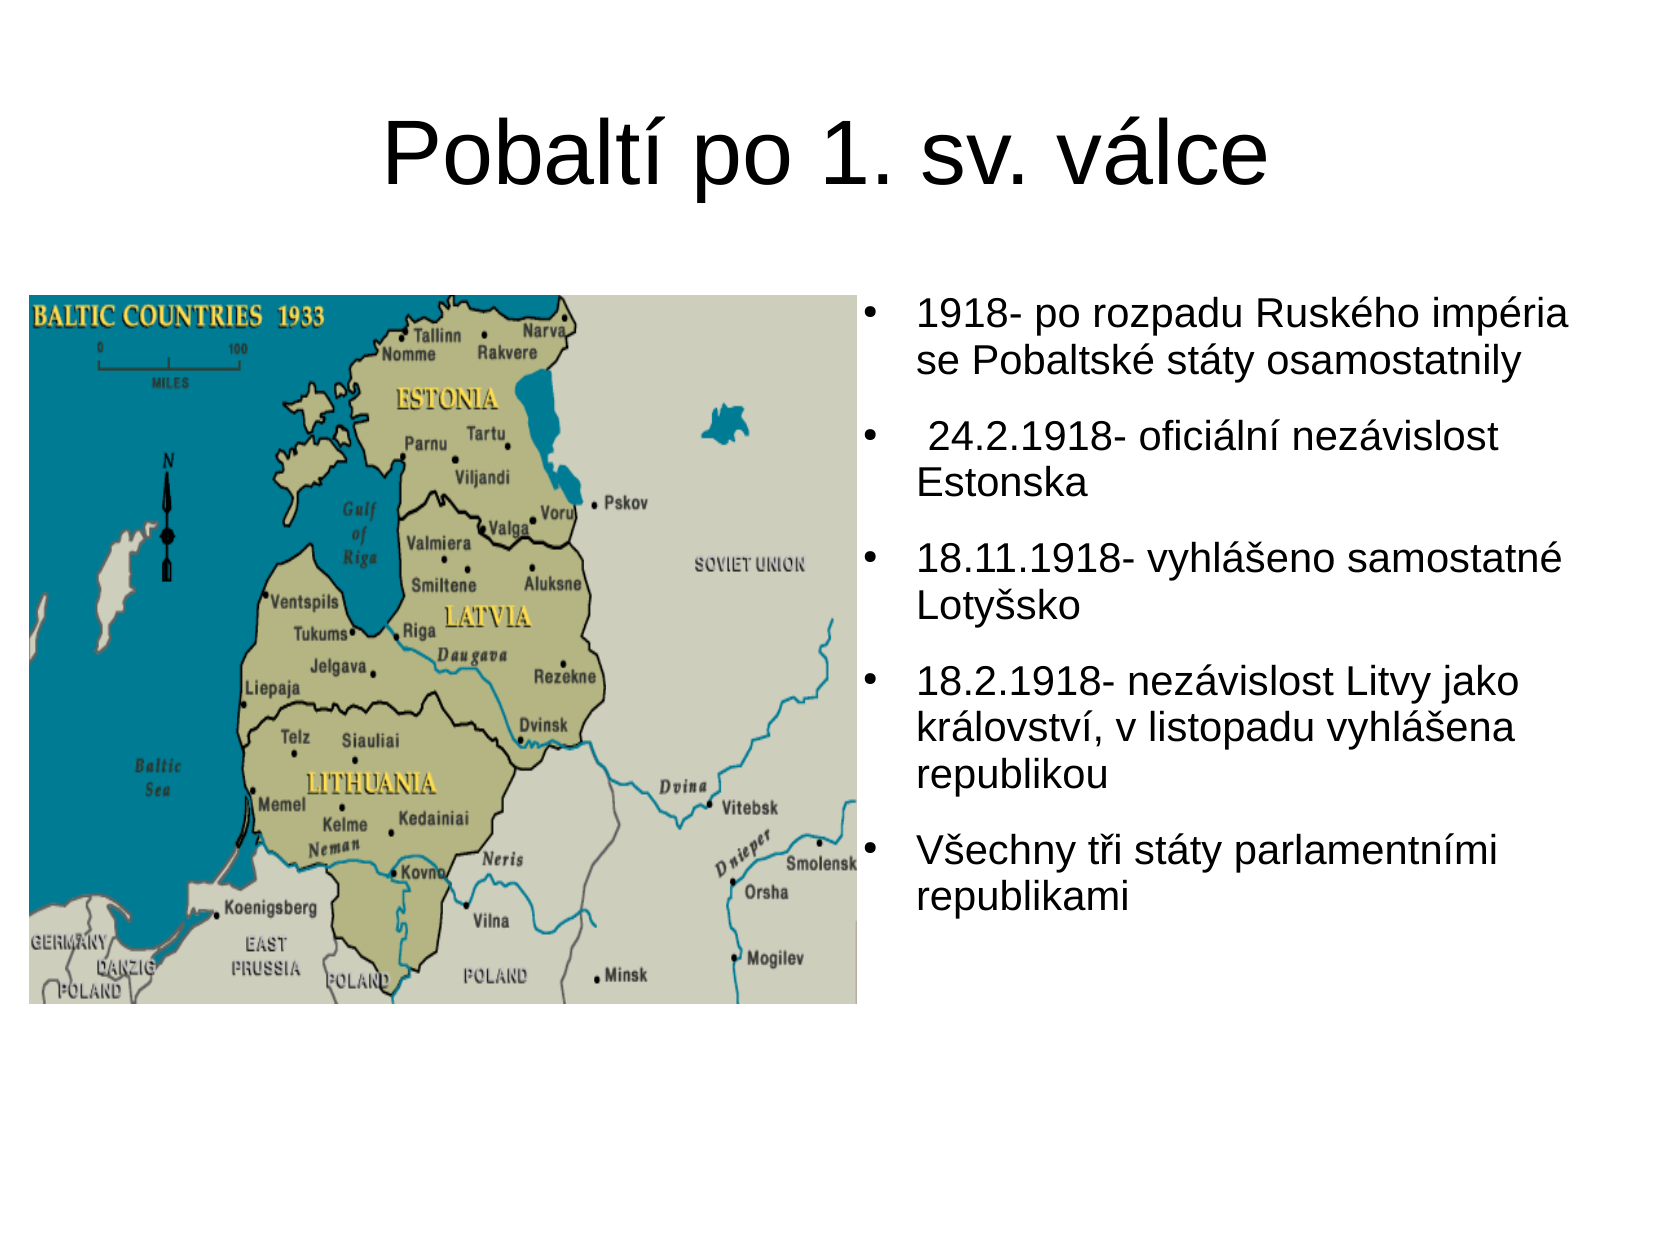

# Pobaltí po 1. sv. válce
1918- po rozpadu Ruského impéria se Pobaltské státy osamostatnily
 24.2.1918- oficiální nezávislost Estonska
18.11.1918- vyhlášeno samostatné Lotyšsko
18.2.1918- nezávislost Litvy jako království, v listopadu vyhlášena republikou
Všechny tři státy parlamentními republikami